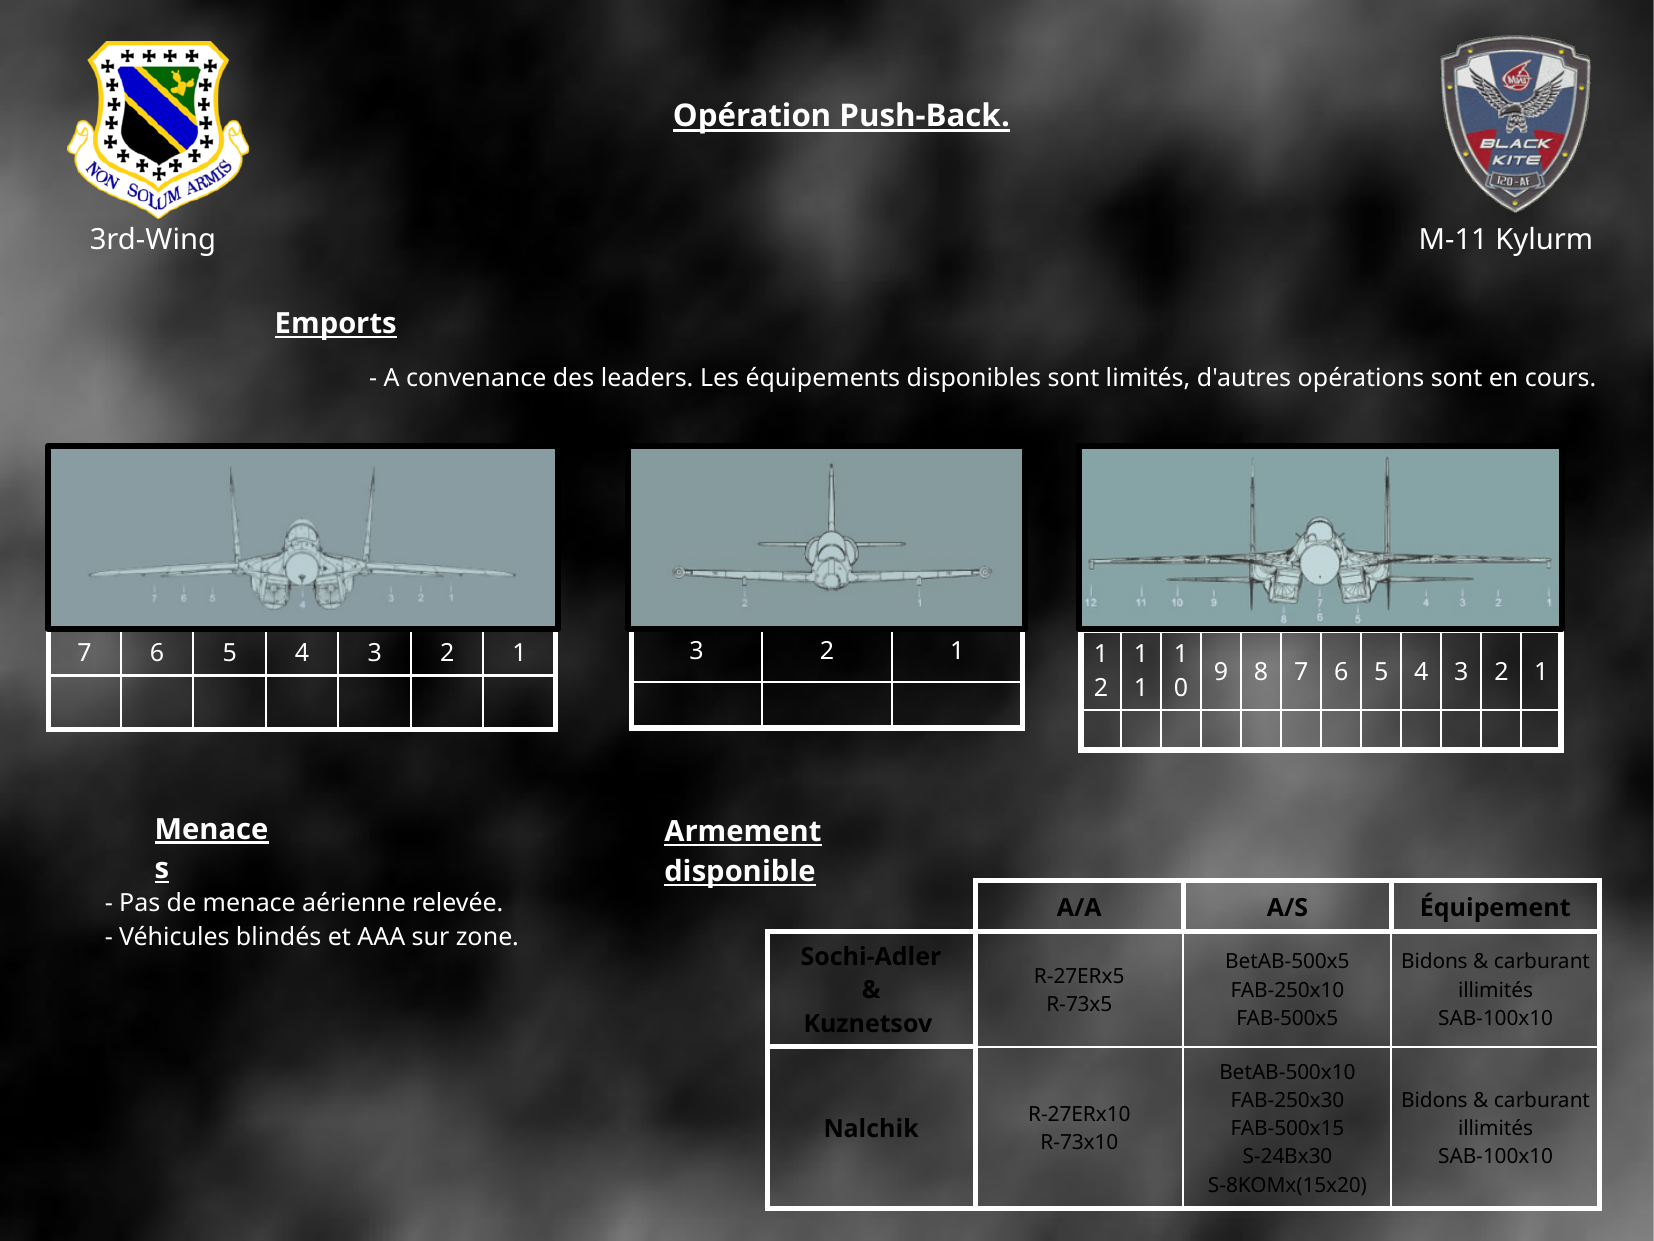

# Opération Push-Back. 3rd-Wing																	M-11 Kylurm
Emports
- A convenance des leaders. Les équipements disponibles sont limités, d'autres opérations sont en cours.
| 7 | 6 | 5 | 4 | 3 | 2 | 1 |
| --- | --- | --- | --- | --- | --- | --- |
| | | | | | | |
| 3 | 2 | 1 |
| --- | --- | --- |
| | | |
| 12 | 11 | 10 | 9 | 8 | 7 | 6 | 5 | 4 | 3 | 2 | 1 |
| --- | --- | --- | --- | --- | --- | --- | --- | --- | --- | --- | --- |
| | | | | | | | | | | | |
Menaces
Armement disponible
- Pas de menace aérienne relevée.
- Véhicules blindés et AAA sur zone.
| | A/A | A/S | Équipement |
| --- | --- | --- | --- |
| Sochi-Adler & Kuznetsov | R-27ERx5 R-73x5 | BetAB-500x5 FAB-250x10 FAB-500x5 | Bidons & carburant illimités SAB-100x10 |
| Nalchik | R-27ERx10 R-73x10 | BetAB-500x10 FAB-250x30 FAB-500x15 S-24Bx30 S-8KOMx(15x20) | Bidons & carburant illimités SAB-100x10 |